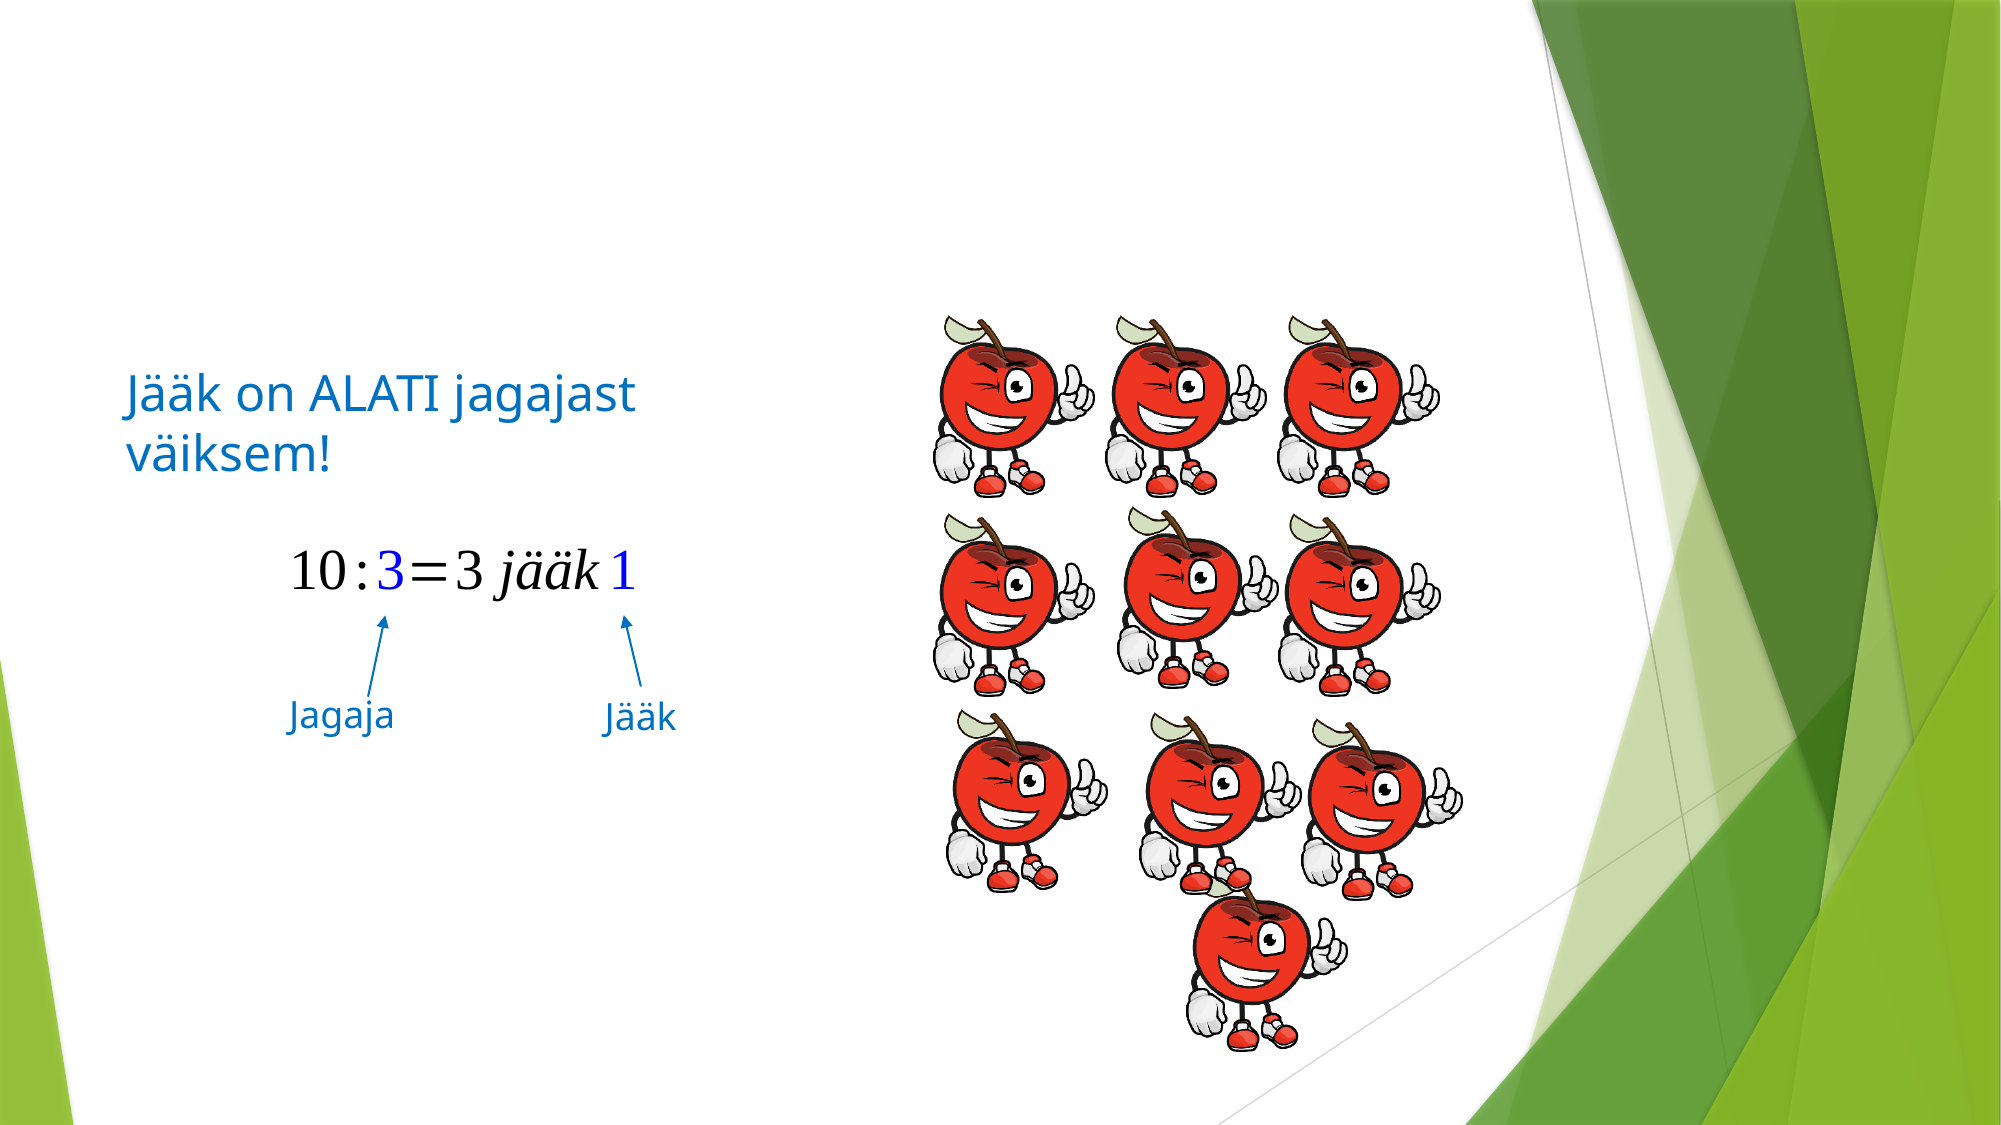

#
Jääk on ALATI jagajast väiksem!
Jagaja
Jääk